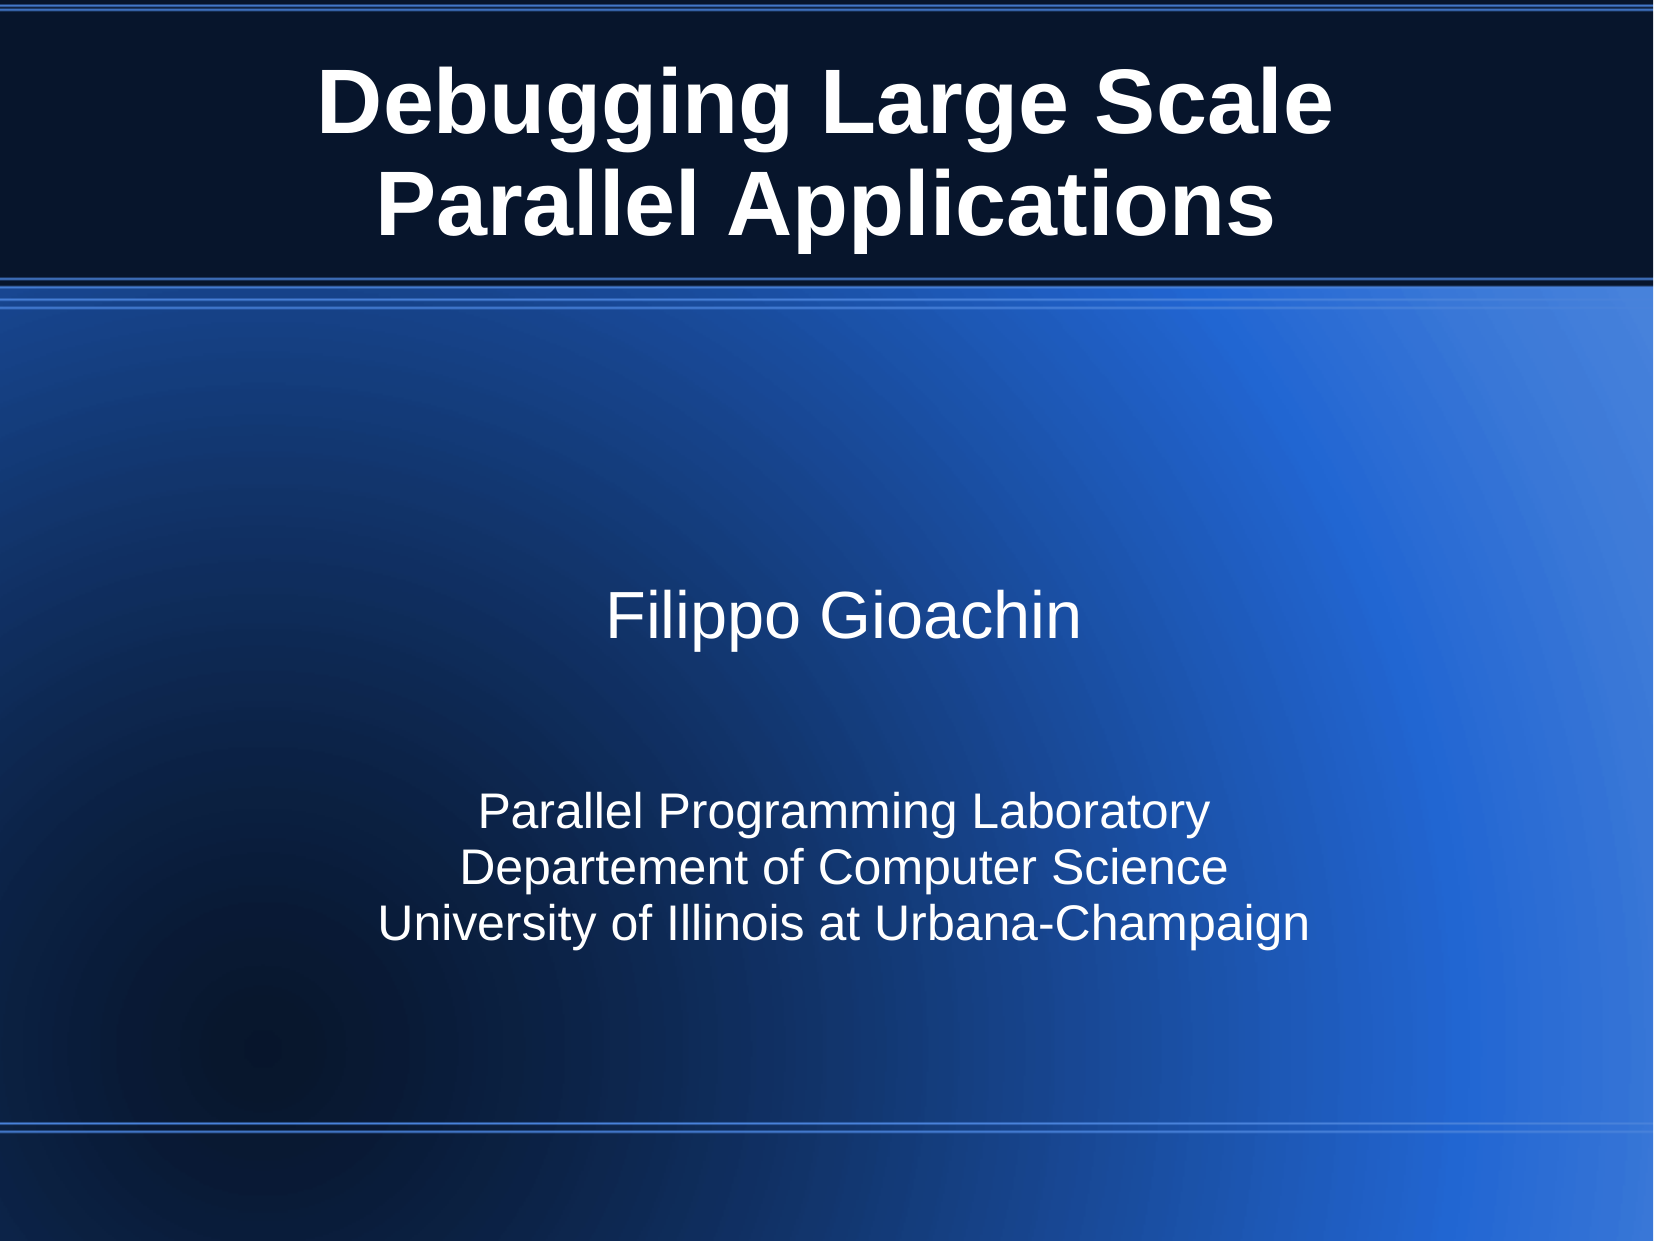

# Debugging Large Scale Parallel Applications
Filippo Gioachin
Parallel Programming Laboratory
Departement of Computer Science
University of Illinois at Urbana-Champaign